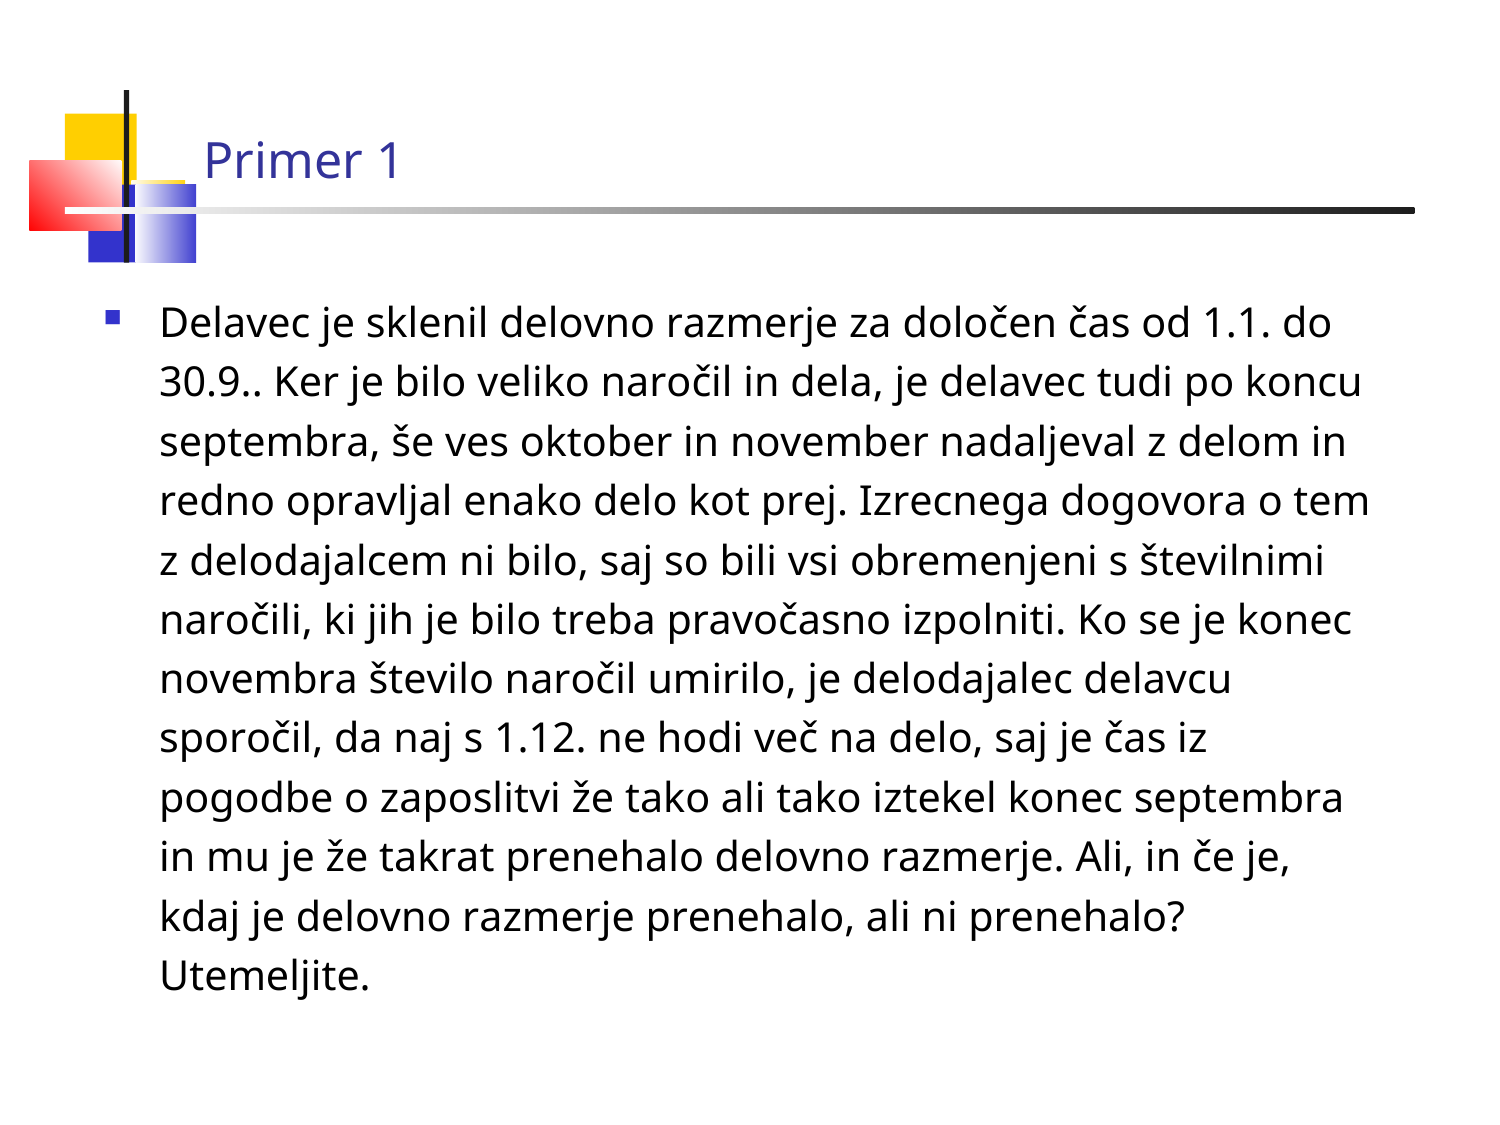

# Primer 1
Delavec je sklenil delovno razmerje za določen čas od 1.1. do 30.9.. Ker je bilo veliko naročil in dela, je delavec tudi po koncu septembra, še ves oktober in november nadaljeval z delom in redno opravljal enako delo kot prej. Izrecnega dogovora o tem z delodajalcem ni bilo, saj so bili vsi obremenjeni s številnimi naročili, ki jih je bilo treba pravočasno izpolniti. Ko se je konec novembra število naročil umirilo, je delodajalec delavcu sporočil, da naj s 1.12. ne hodi več na delo, saj je čas iz pogodbe o zaposlitvi že tako ali tako iztekel konec septembra in mu je že takrat prenehalo delovno razmerje. Ali, in če je, kdaj je delovno razmerje prenehalo, ali ni prenehalo? Utemeljite.